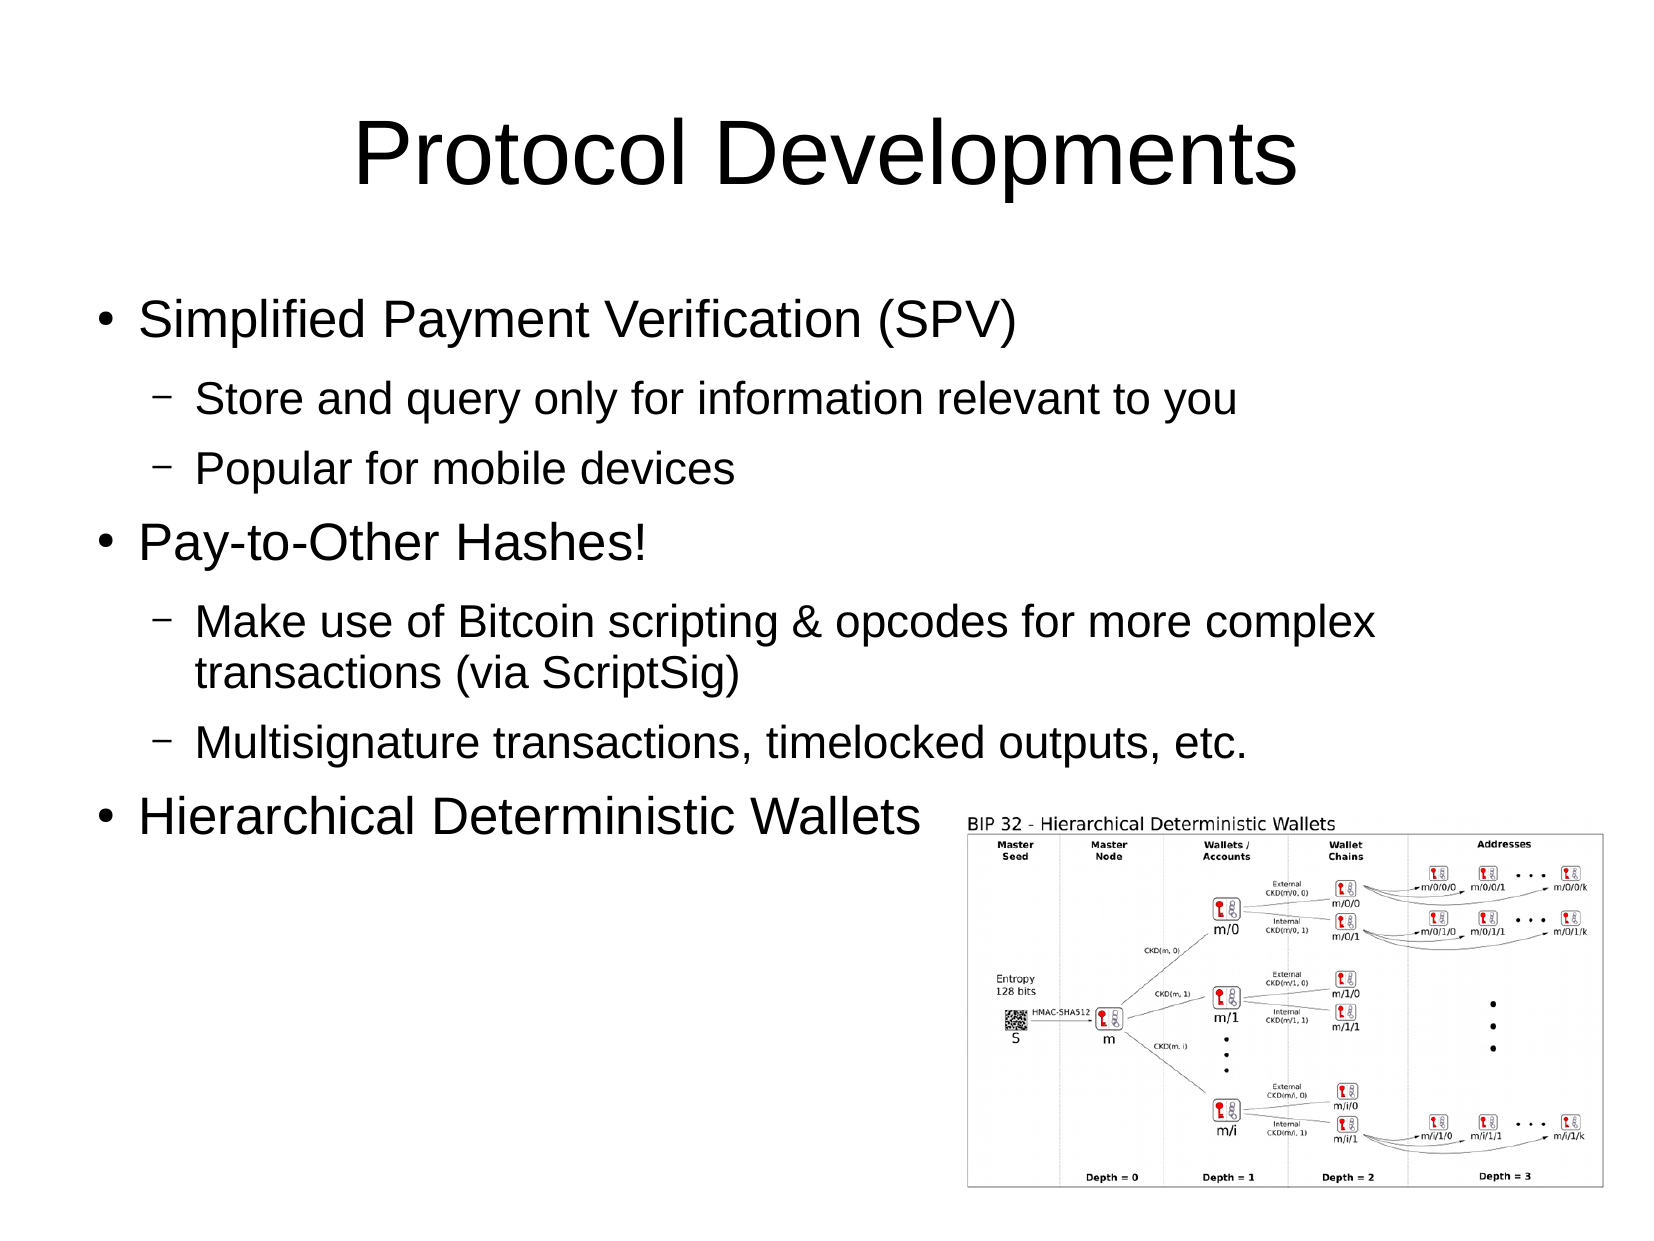

# Protocol Developments
Simplified Payment Verification (SPV)
Store and query only for information relevant to you
Popular for mobile devices
Pay-to-Other Hashes!
Make use of Bitcoin scripting & opcodes for more complex transactions (via ScriptSig)
Multisignature transactions, timelocked outputs, etc.
Hierarchical Deterministic Wallets